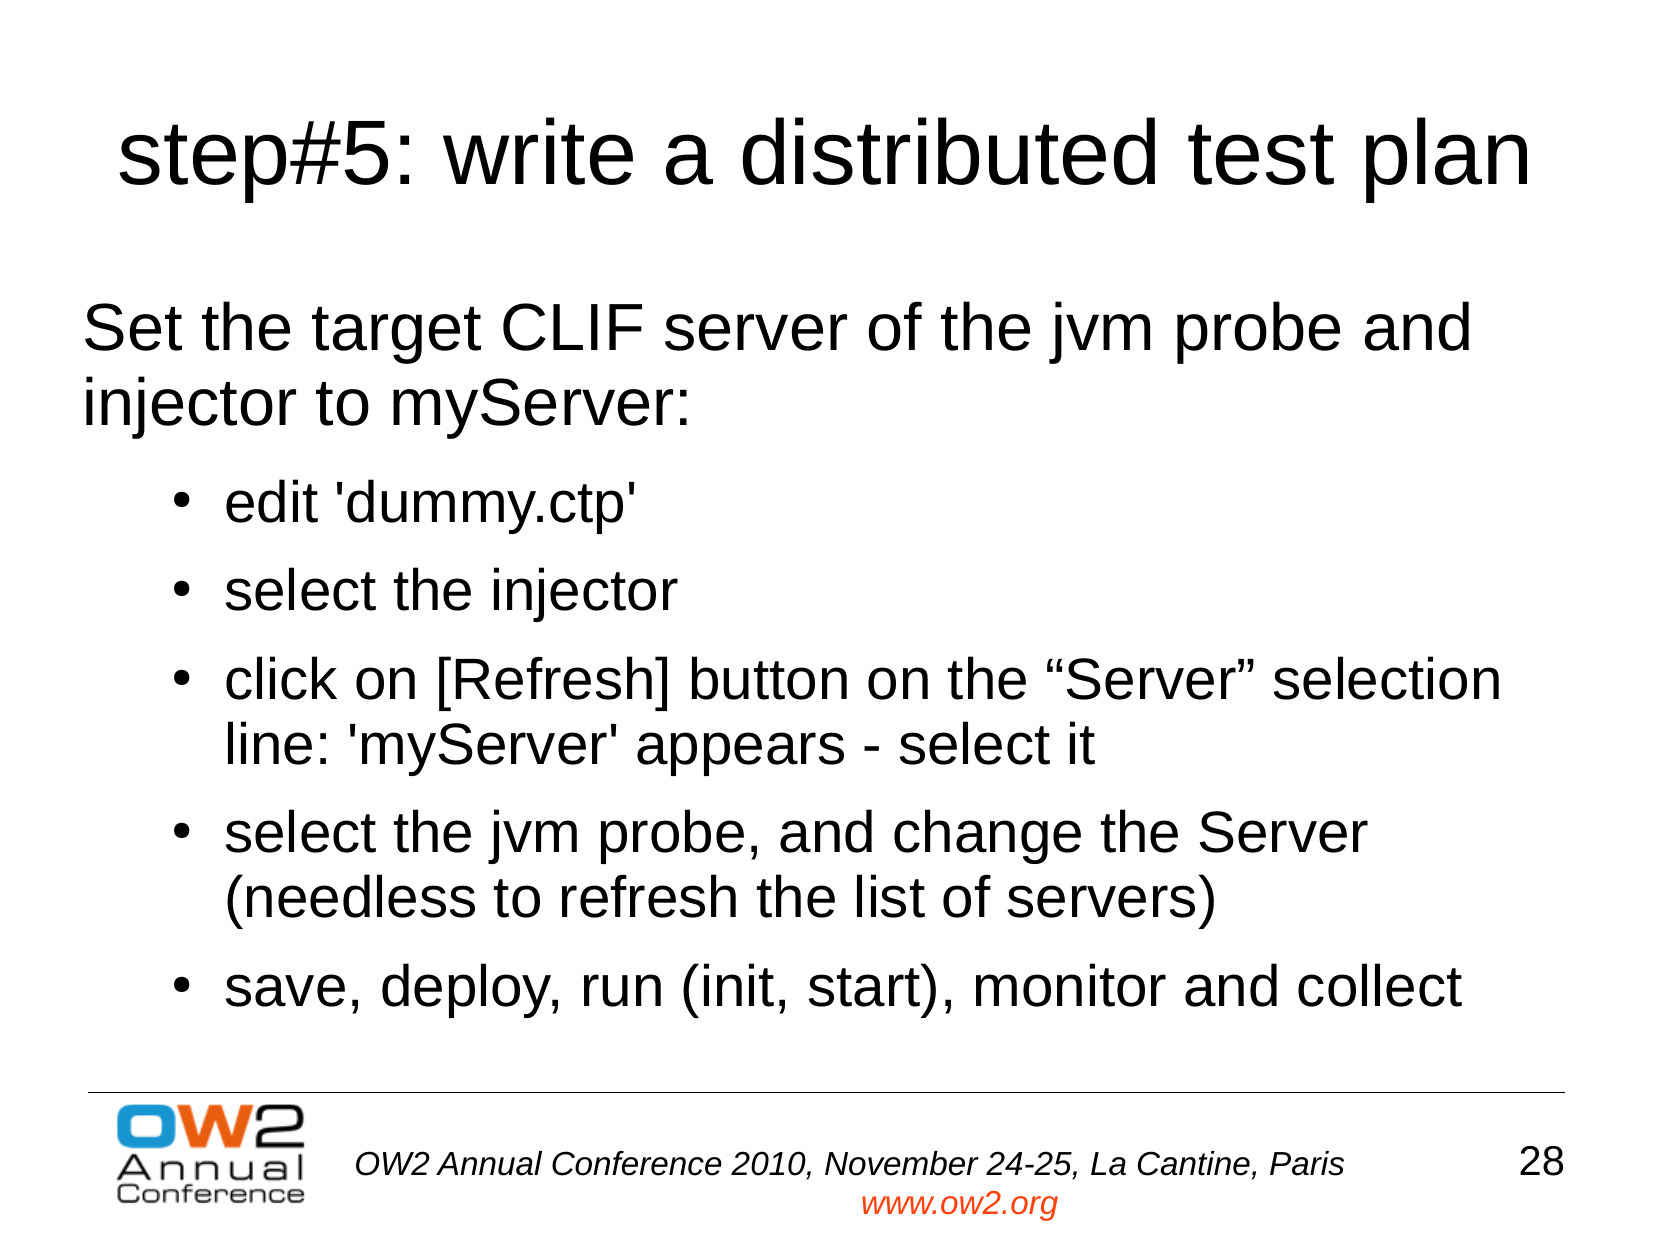

# step#5: write a distributed test plan
Set the target CLIF server of the jvm probe and injector to myServer:
edit 'dummy.ctp'
select the injector
click on [Refresh] button on the “Server” selection line: 'myServer' appears - select it
select the jvm probe, and change the Server (needless to refresh the list of servers)
save, deploy, run (init, start), monitor and collect